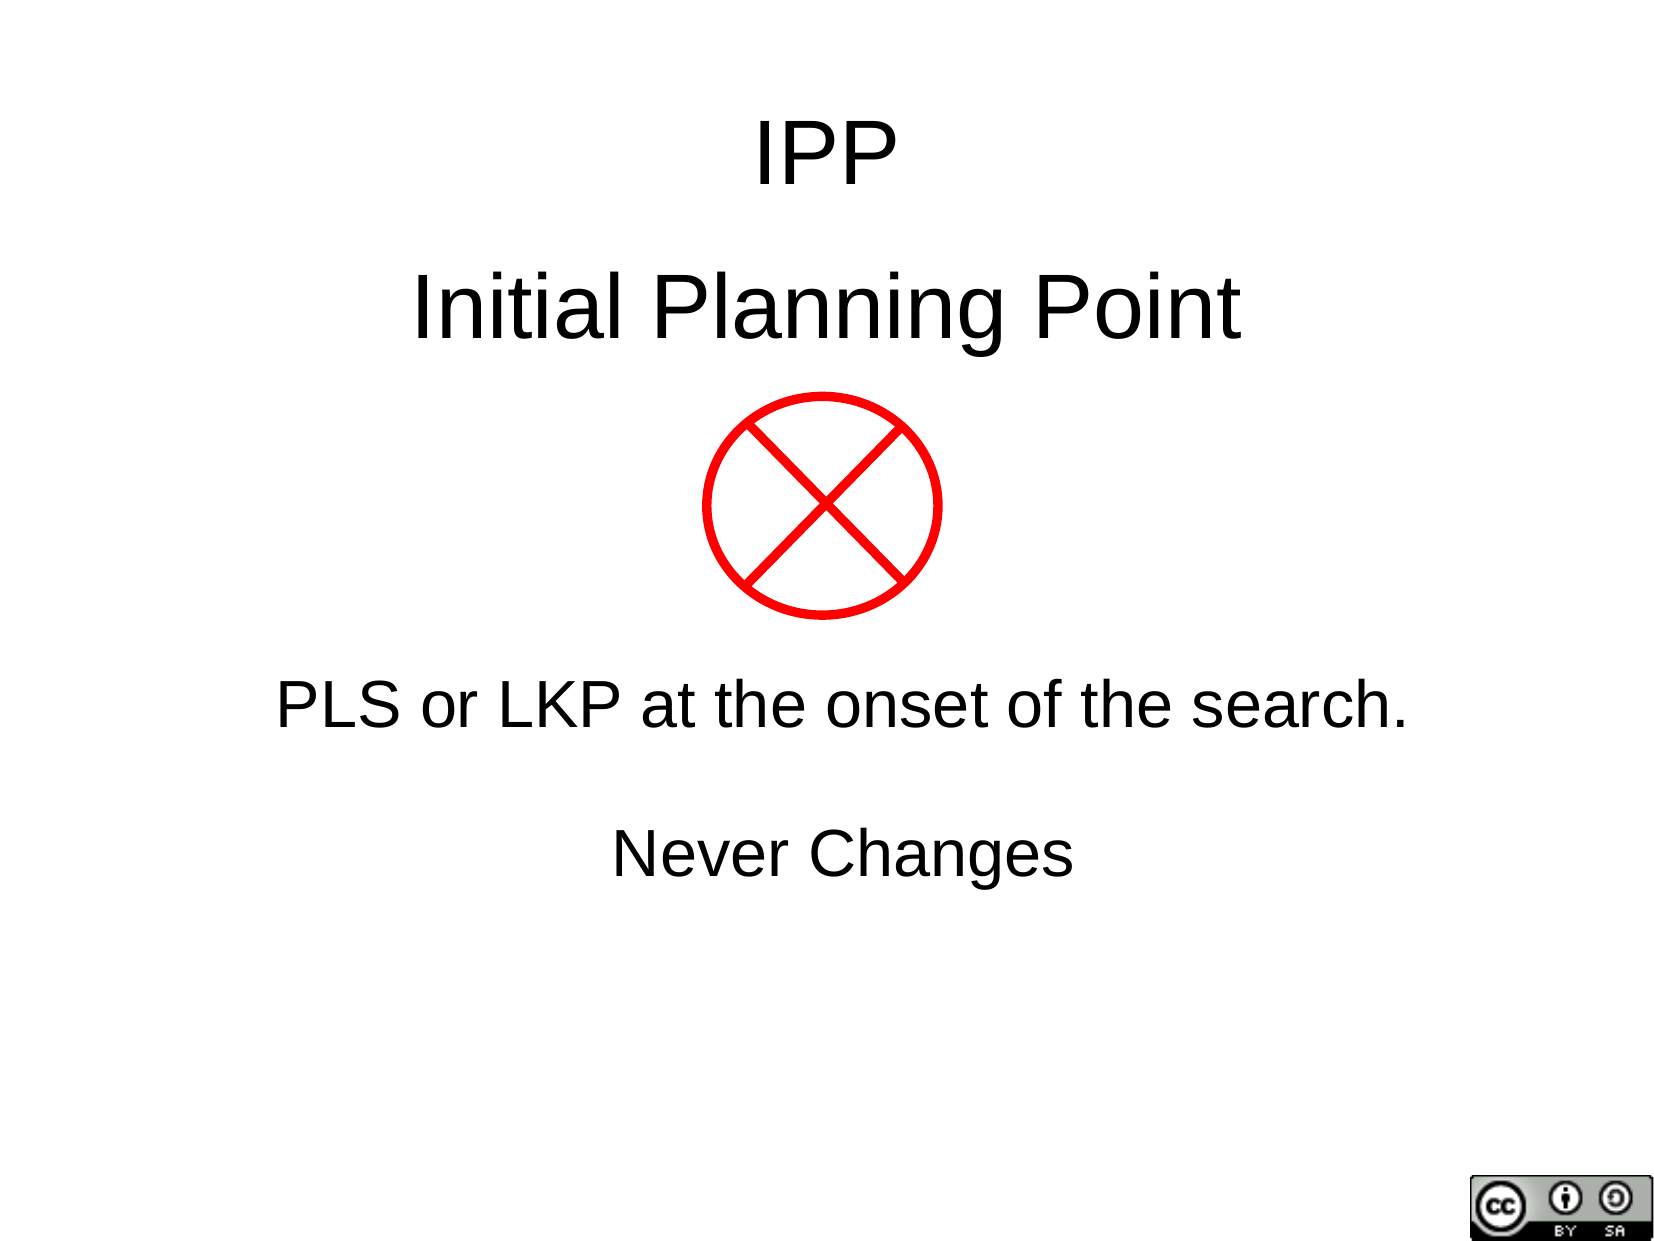

# IPP
Initial Planning Point
PLS or LKP at the onset of the search.
Never Changes